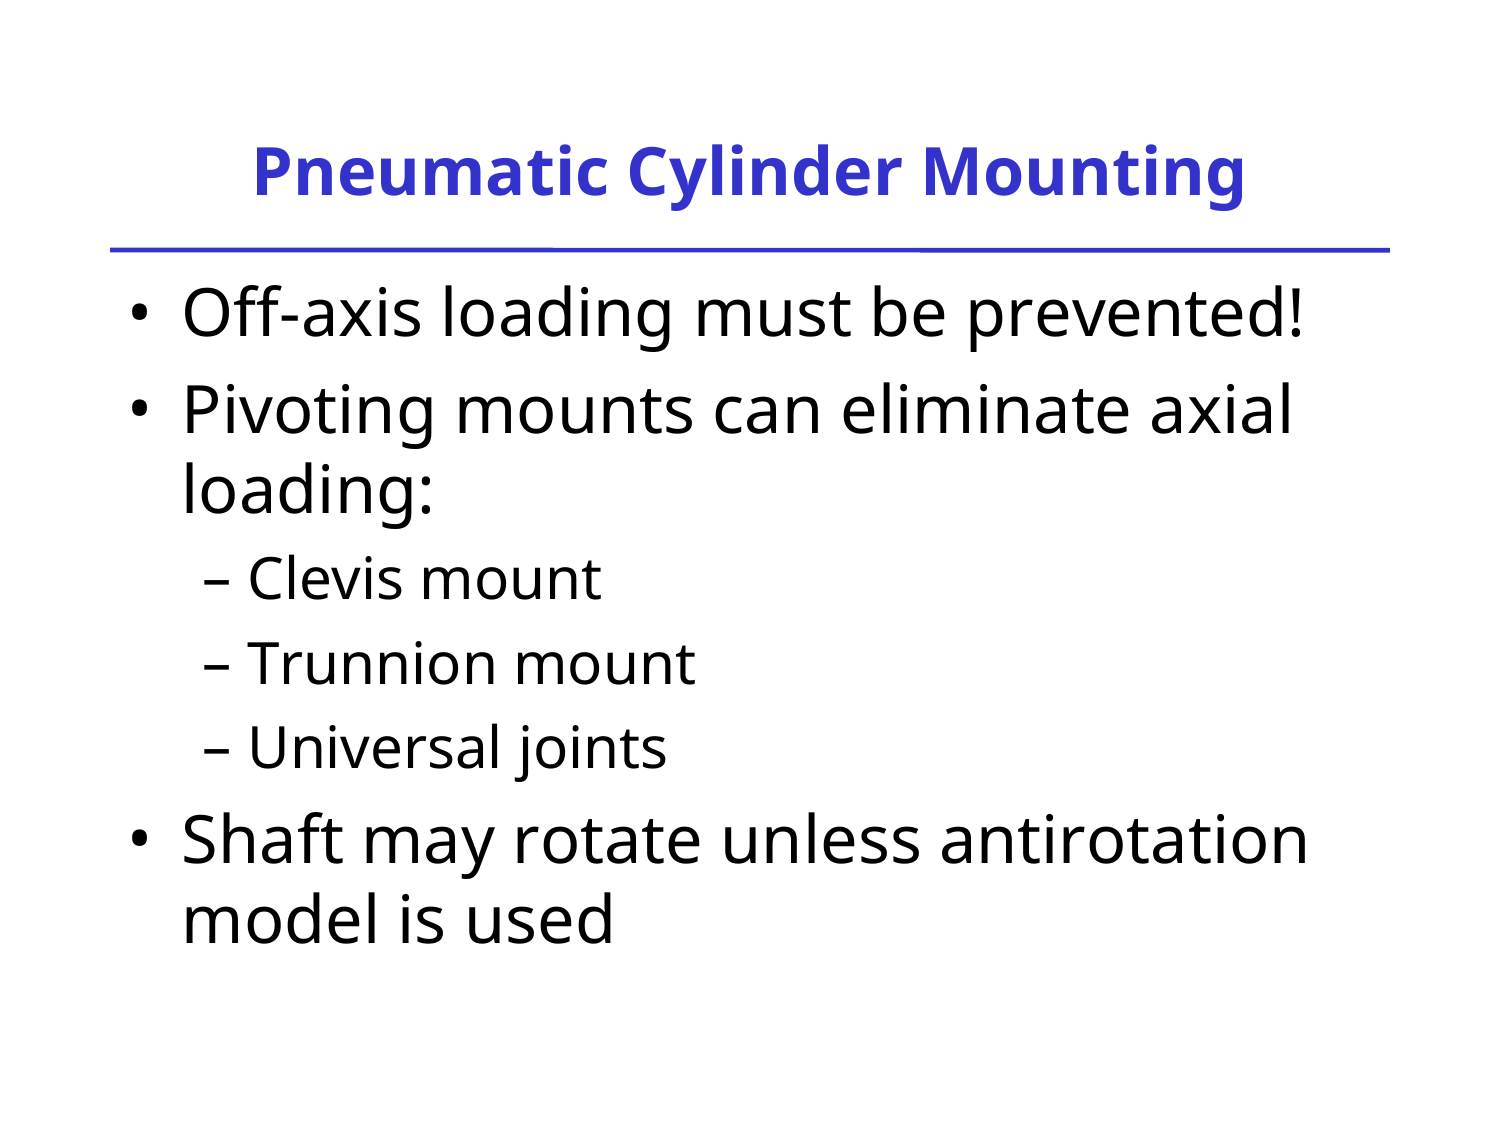

# Pneumatic Cylinder Mounting
Off-axis loading must be prevented!
Pivoting mounts can eliminate axial loading:
Clevis mount
Trunnion mount
Universal joints
Shaft may rotate unless antirotation model is used